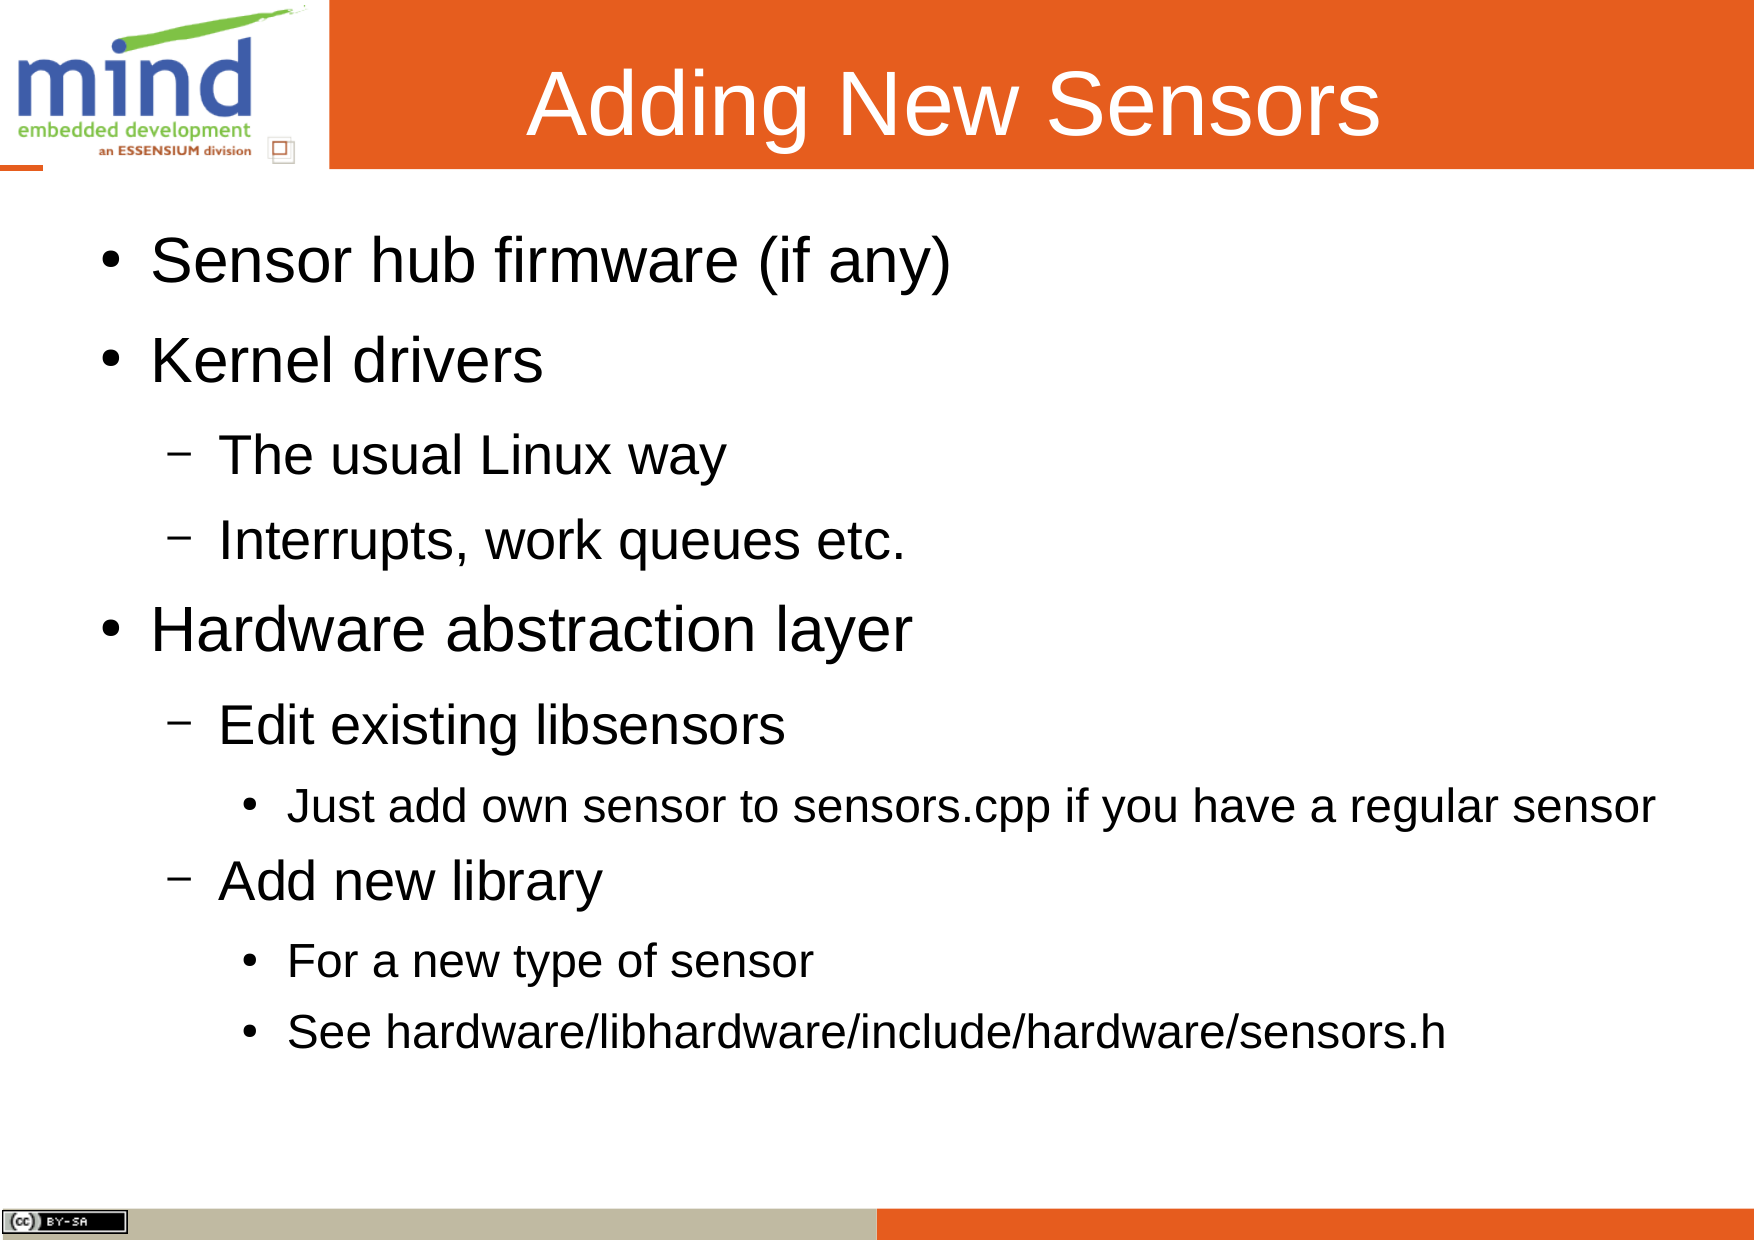

# Adding New Sensors
Sensor hub firmware (if any)
Kernel drivers
The usual Linux way
Interrupts, work queues etc.
Hardware abstraction layer
Edit existing libsensors
Just add own sensor to sensors.cpp if you have a regular sensor
Add new library
For a new type of sensor
See hardware/libhardware/include/hardware/sensors.h